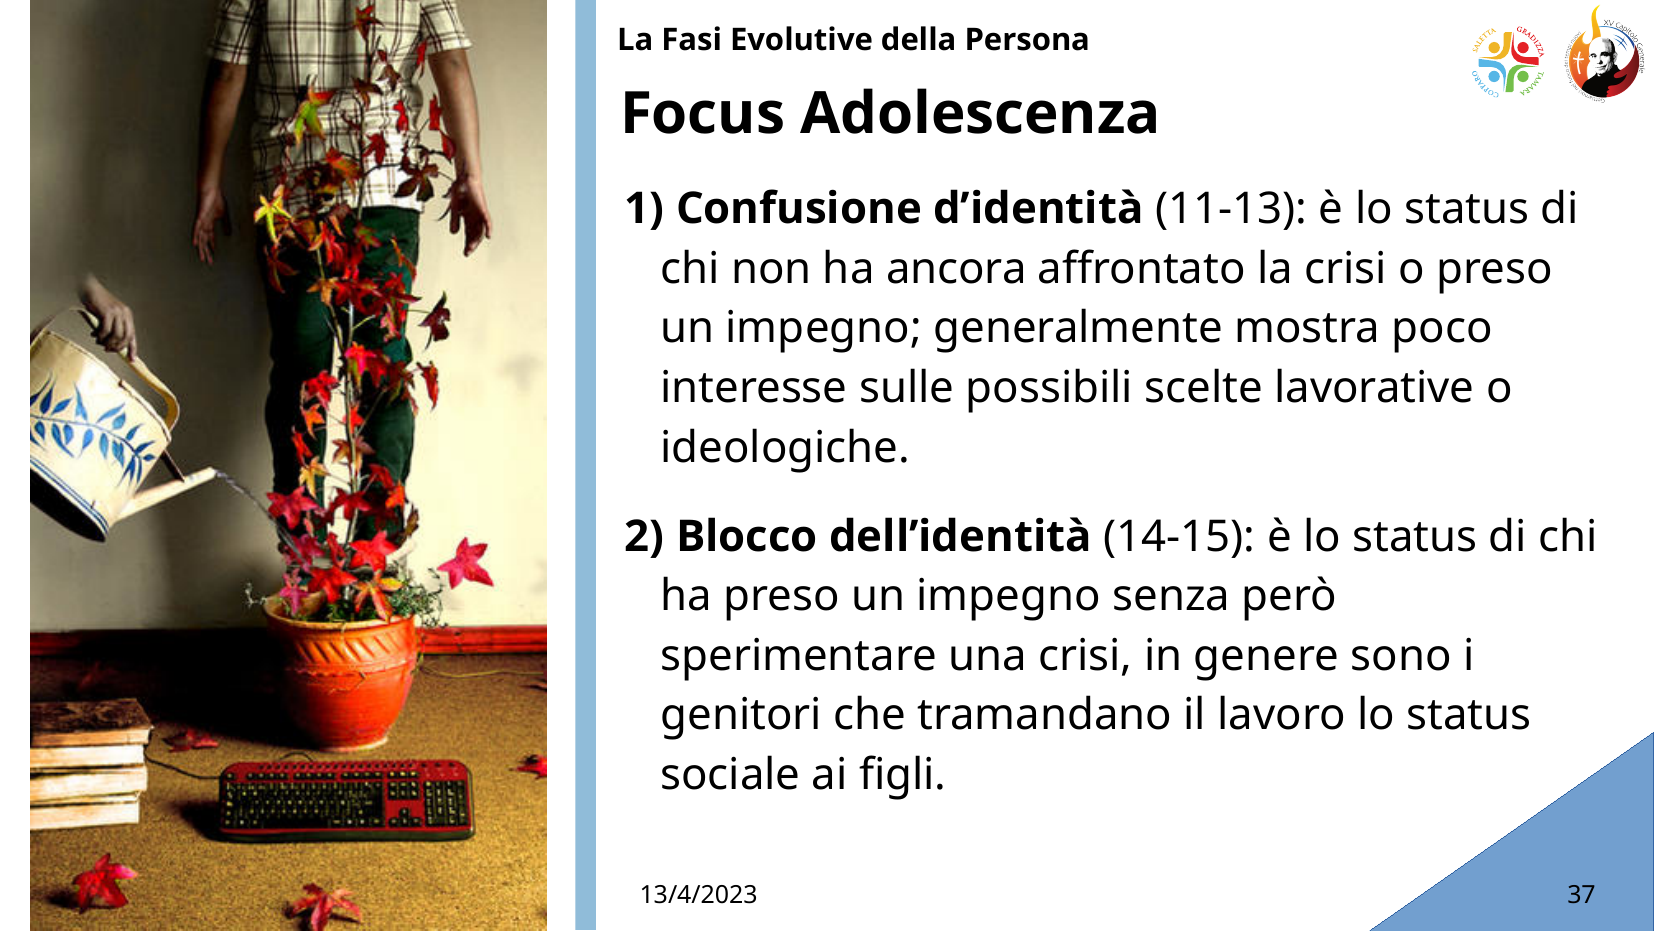

La Fasi Evolutive della Persona
Focus Adolescenza
# Confusione d’identità (11-13): è lo status di chi non ha ancora affrontato la crisi o preso un impegno; generalmente mostra poco interesse sulle possibili scelte lavorative o ideologiche.
 Blocco dell’identità (14-15): è lo status di chi ha preso un impegno senza però sperimentare una crisi, in genere sono i genitori che tramandano il lavoro lo status sociale ai figli.